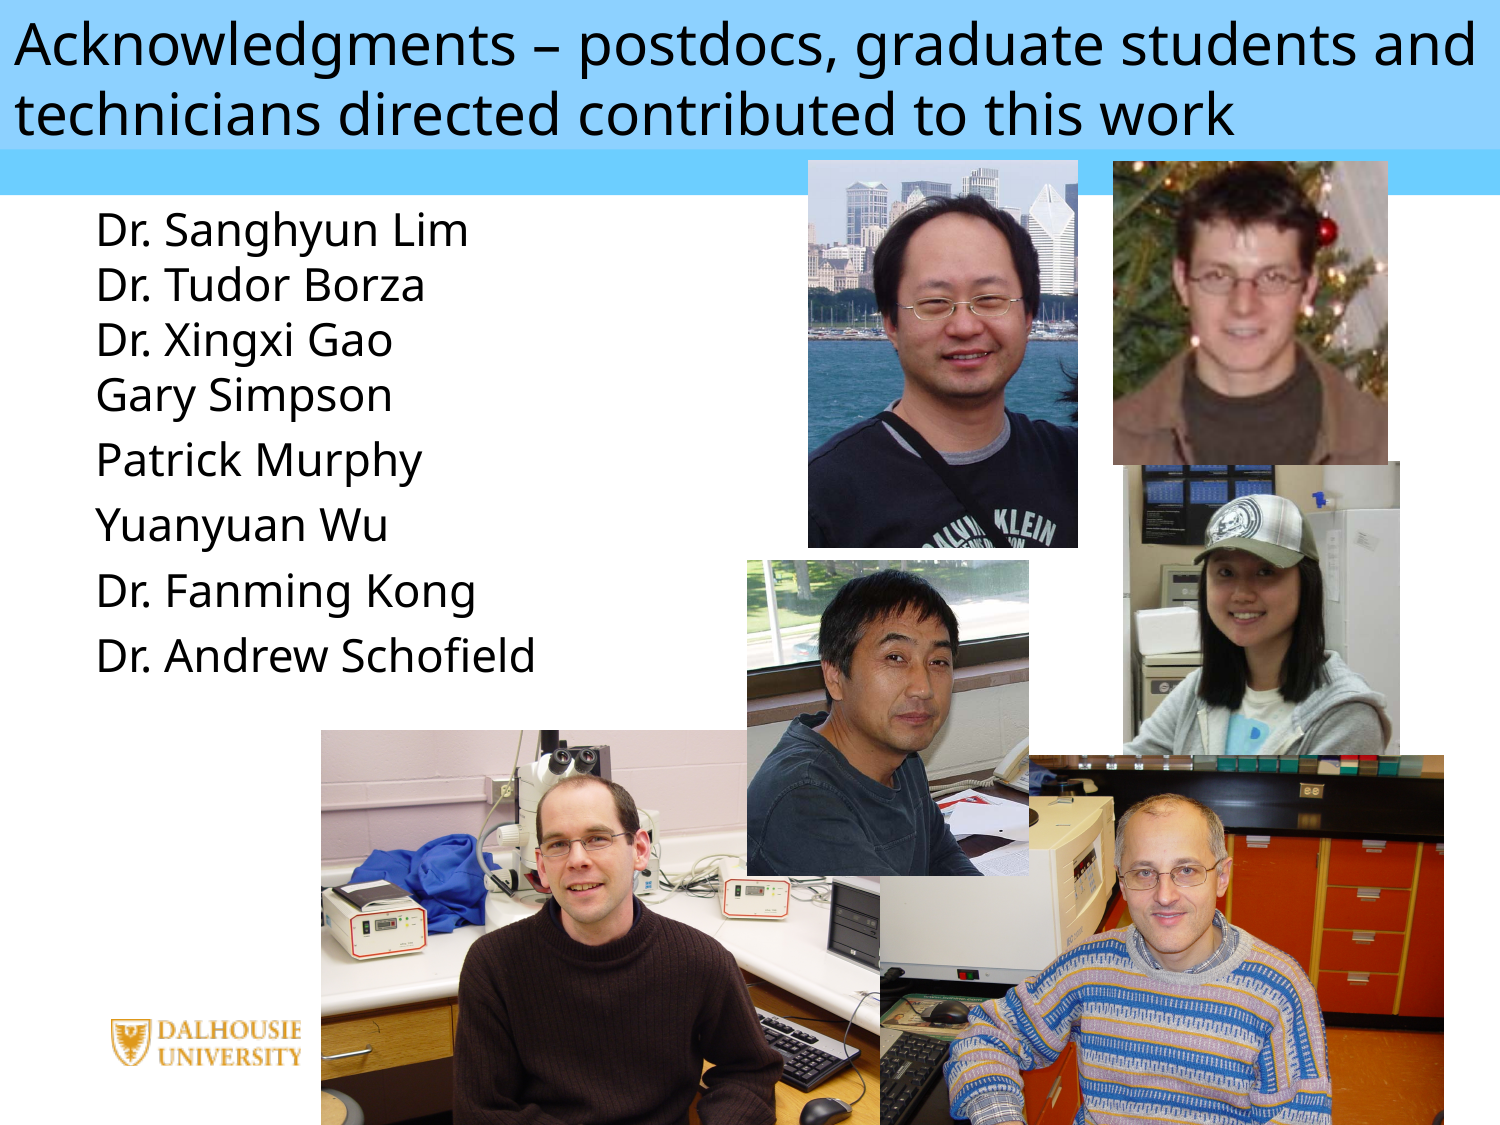

# Acknowledgments – postdocs, graduate students and technicians directed contributed to this work
Dr. Sanghyun Lim
Dr. Tudor Borza
Dr. Xingxi Gao
Gary Simpson
Patrick Murphy
Yuanyuan Wu
Dr. Fanming Kong
Dr. Andrew Schofield